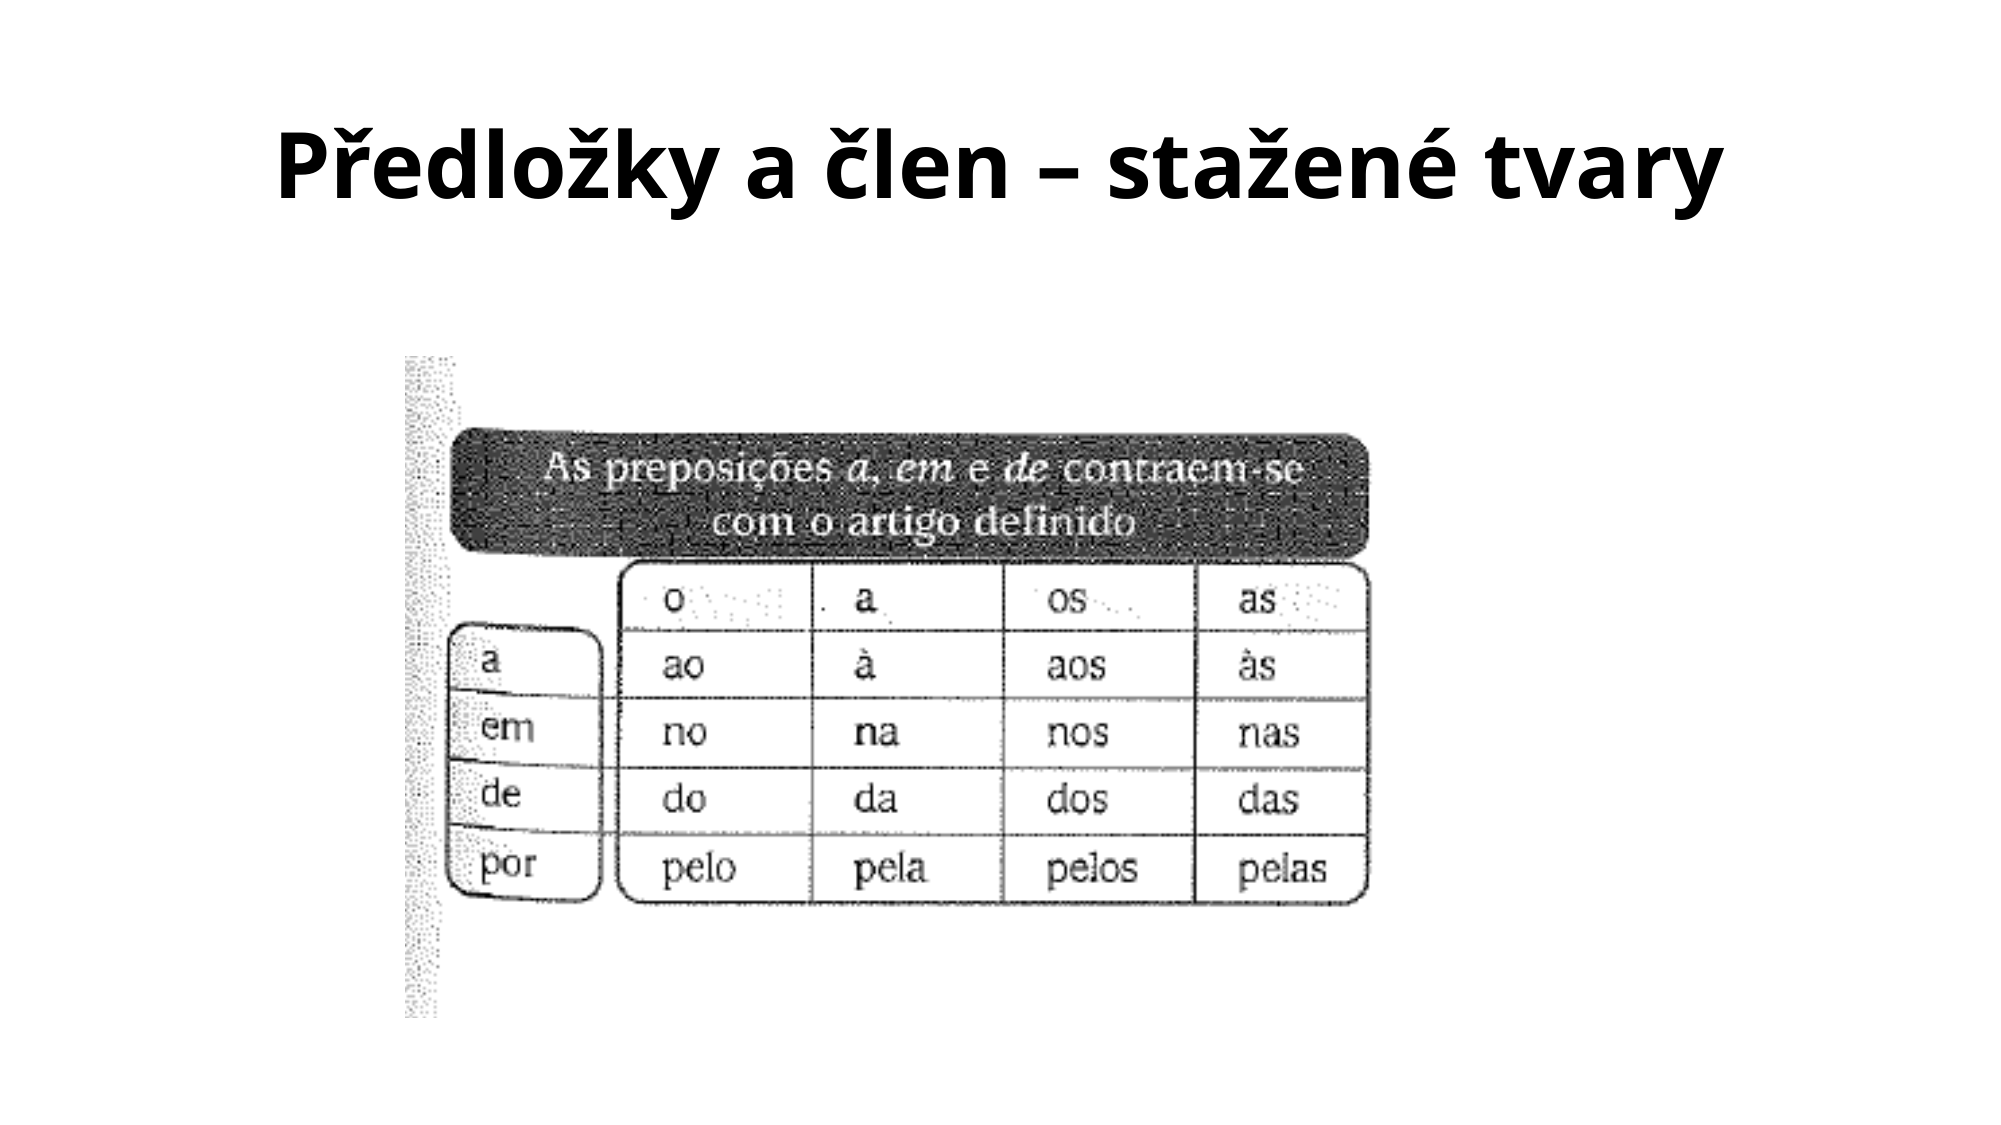

# Předložky a člen – stažené tvary